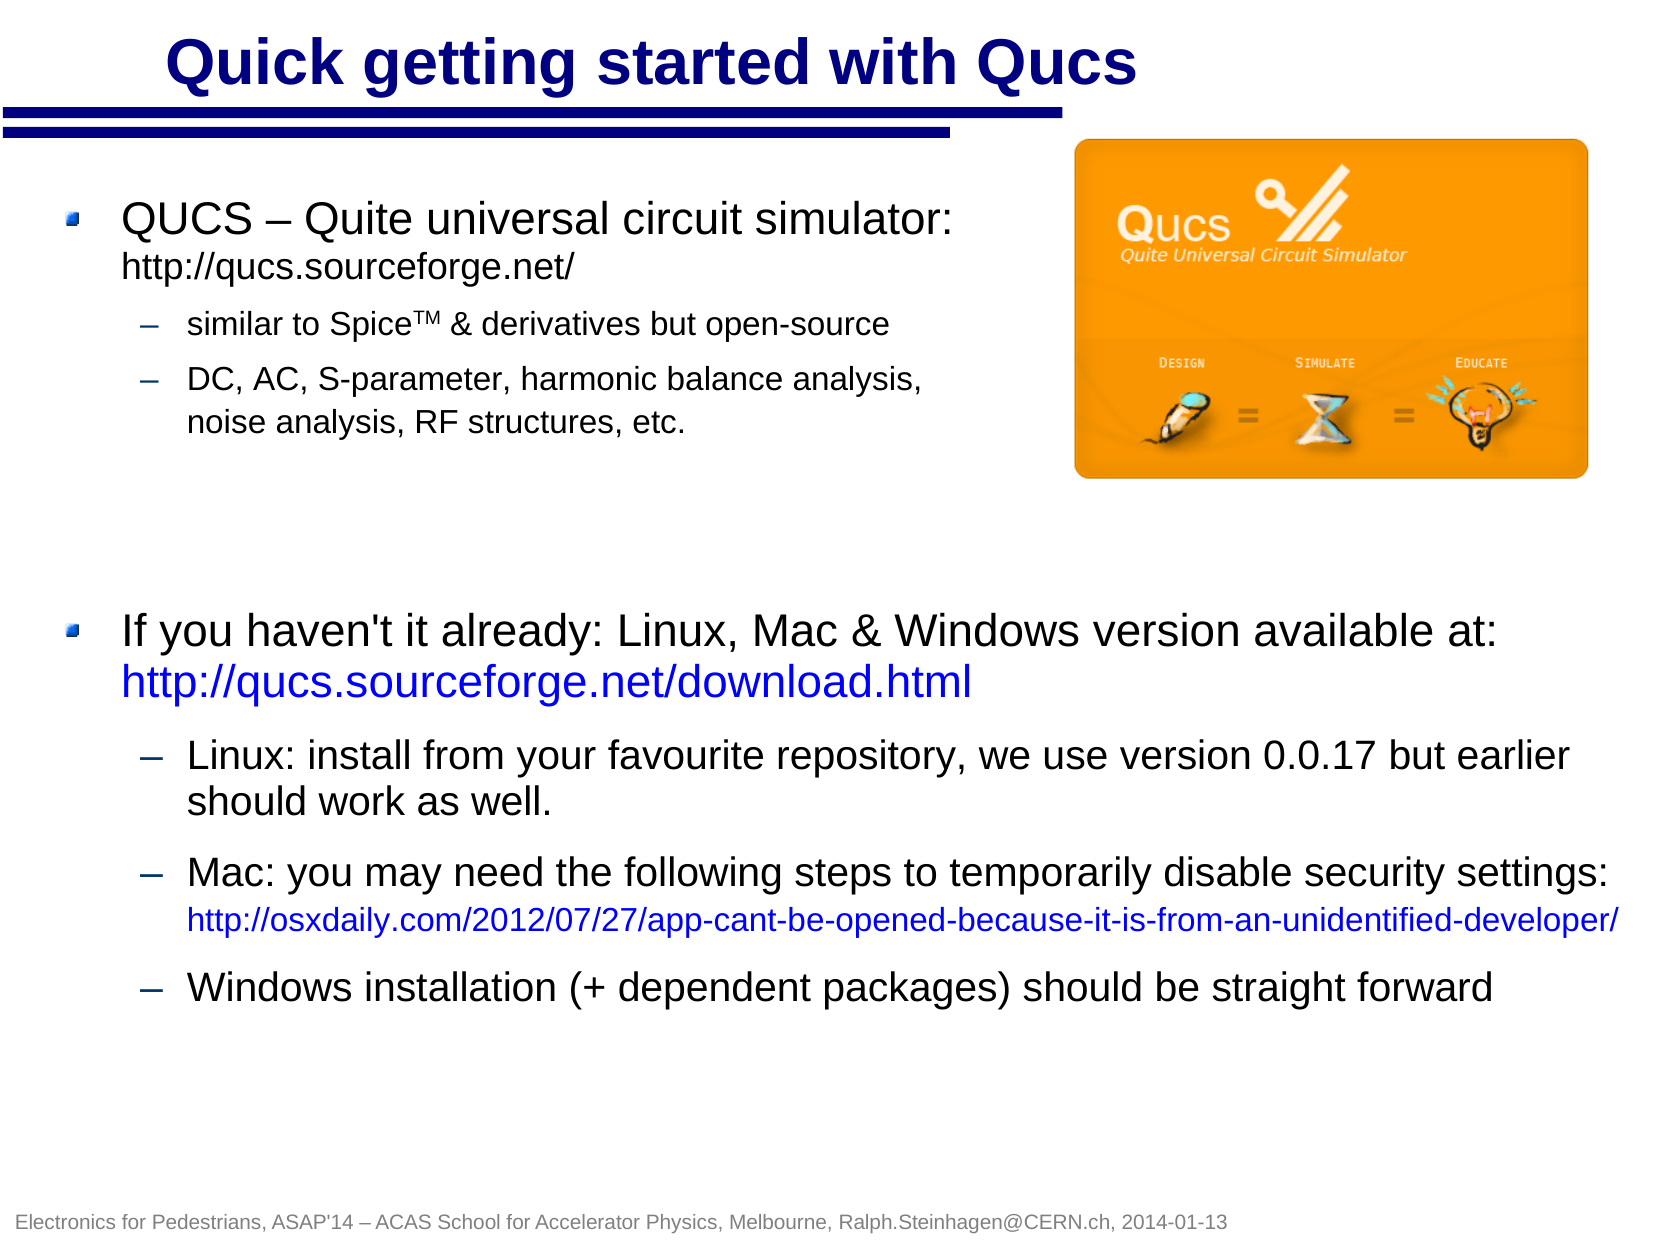

# Quick getting started with Qucs
QUCS – Quite universal circuit simulator: 		http://qucs.sourceforge.net/
similar to SpiceTM & derivatives but open-source
DC, AC, S-parameter, harmonic balance analysis, 					noise analysis, RF structures, etc.
If you haven't it already: Linux, Mac & Windows version available at: http://qucs.sourceforge.net/download.html
Linux: install from your favourite repository, we use version 0.0.17 but earlier should work as well.
Mac: you may need the following steps to temporarily disable security settings: http://osxdaily.com/2012/07/27/app-cant-be-opened-because-it-is-from-an-unidentified-developer/
Windows installation (+ dependent packages) should be straight forward